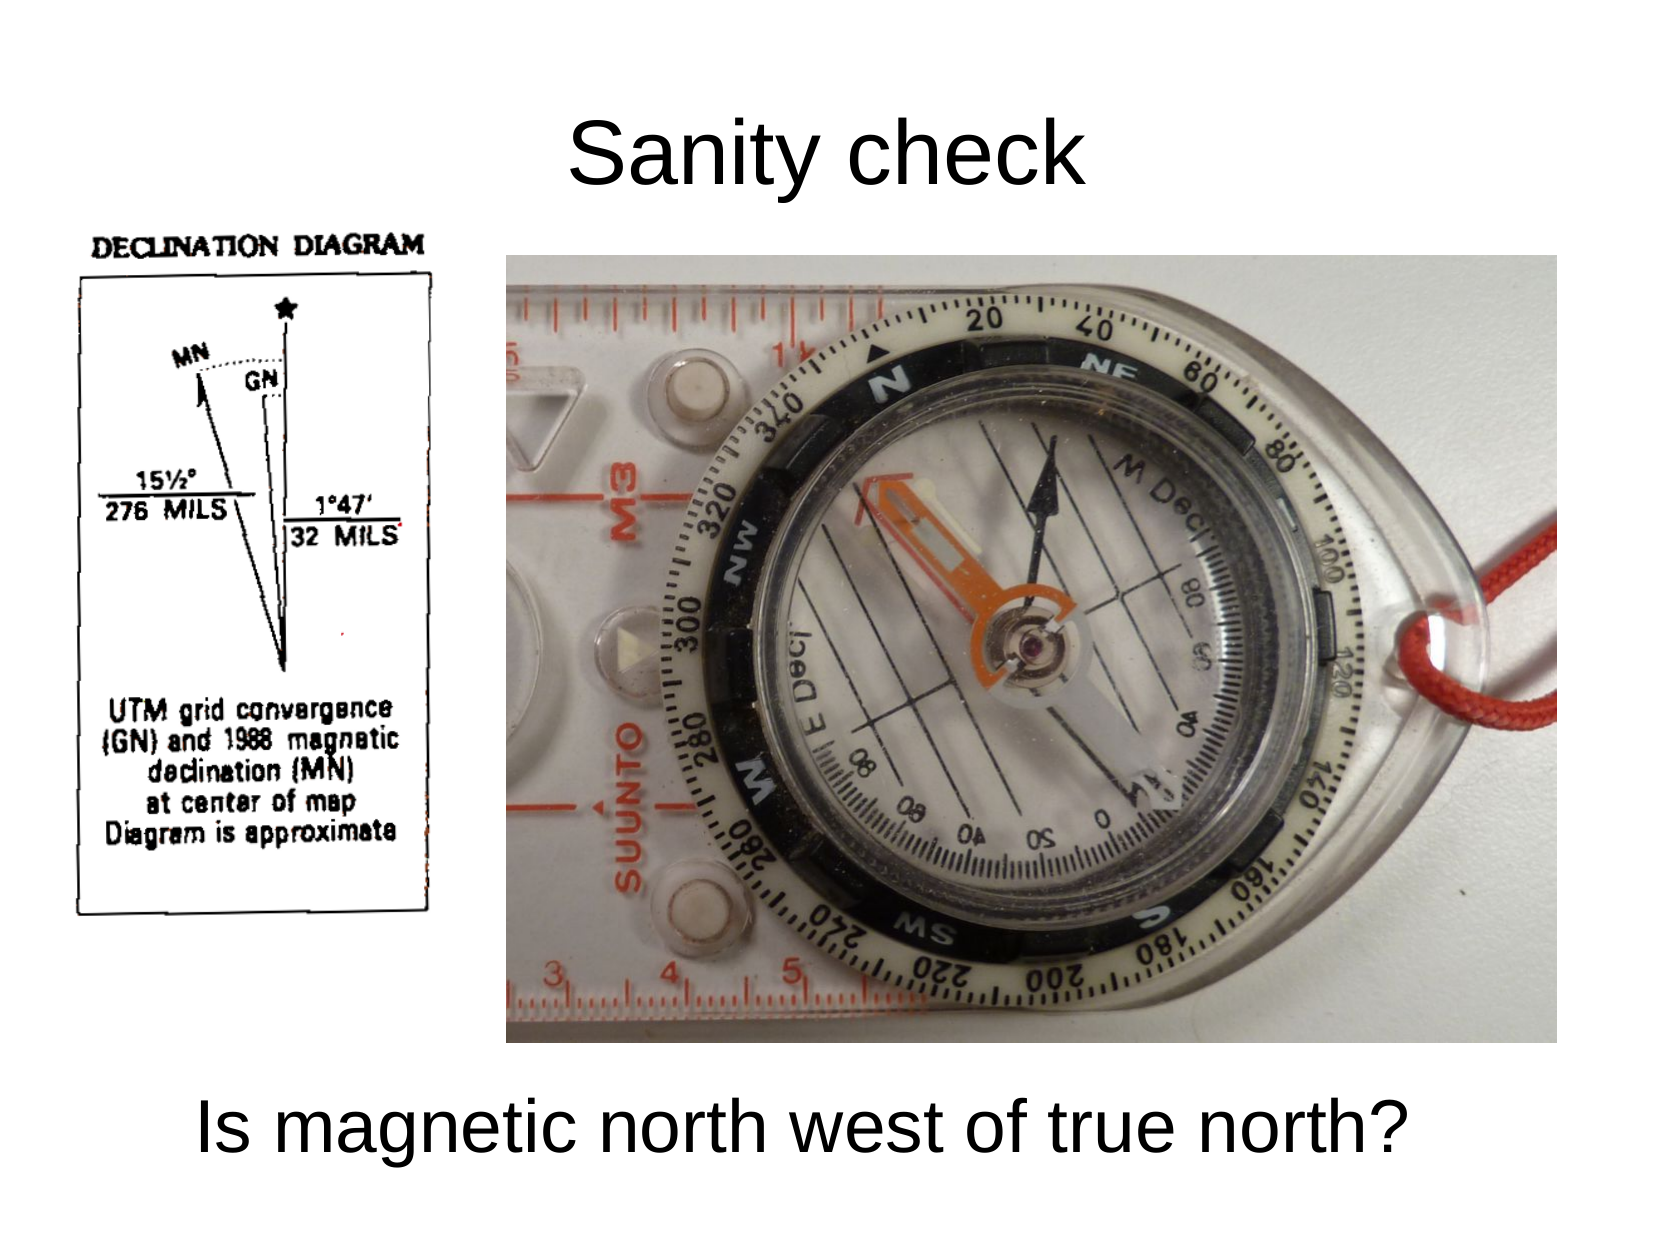

# Sanity check
Is magnetic north west of true north?